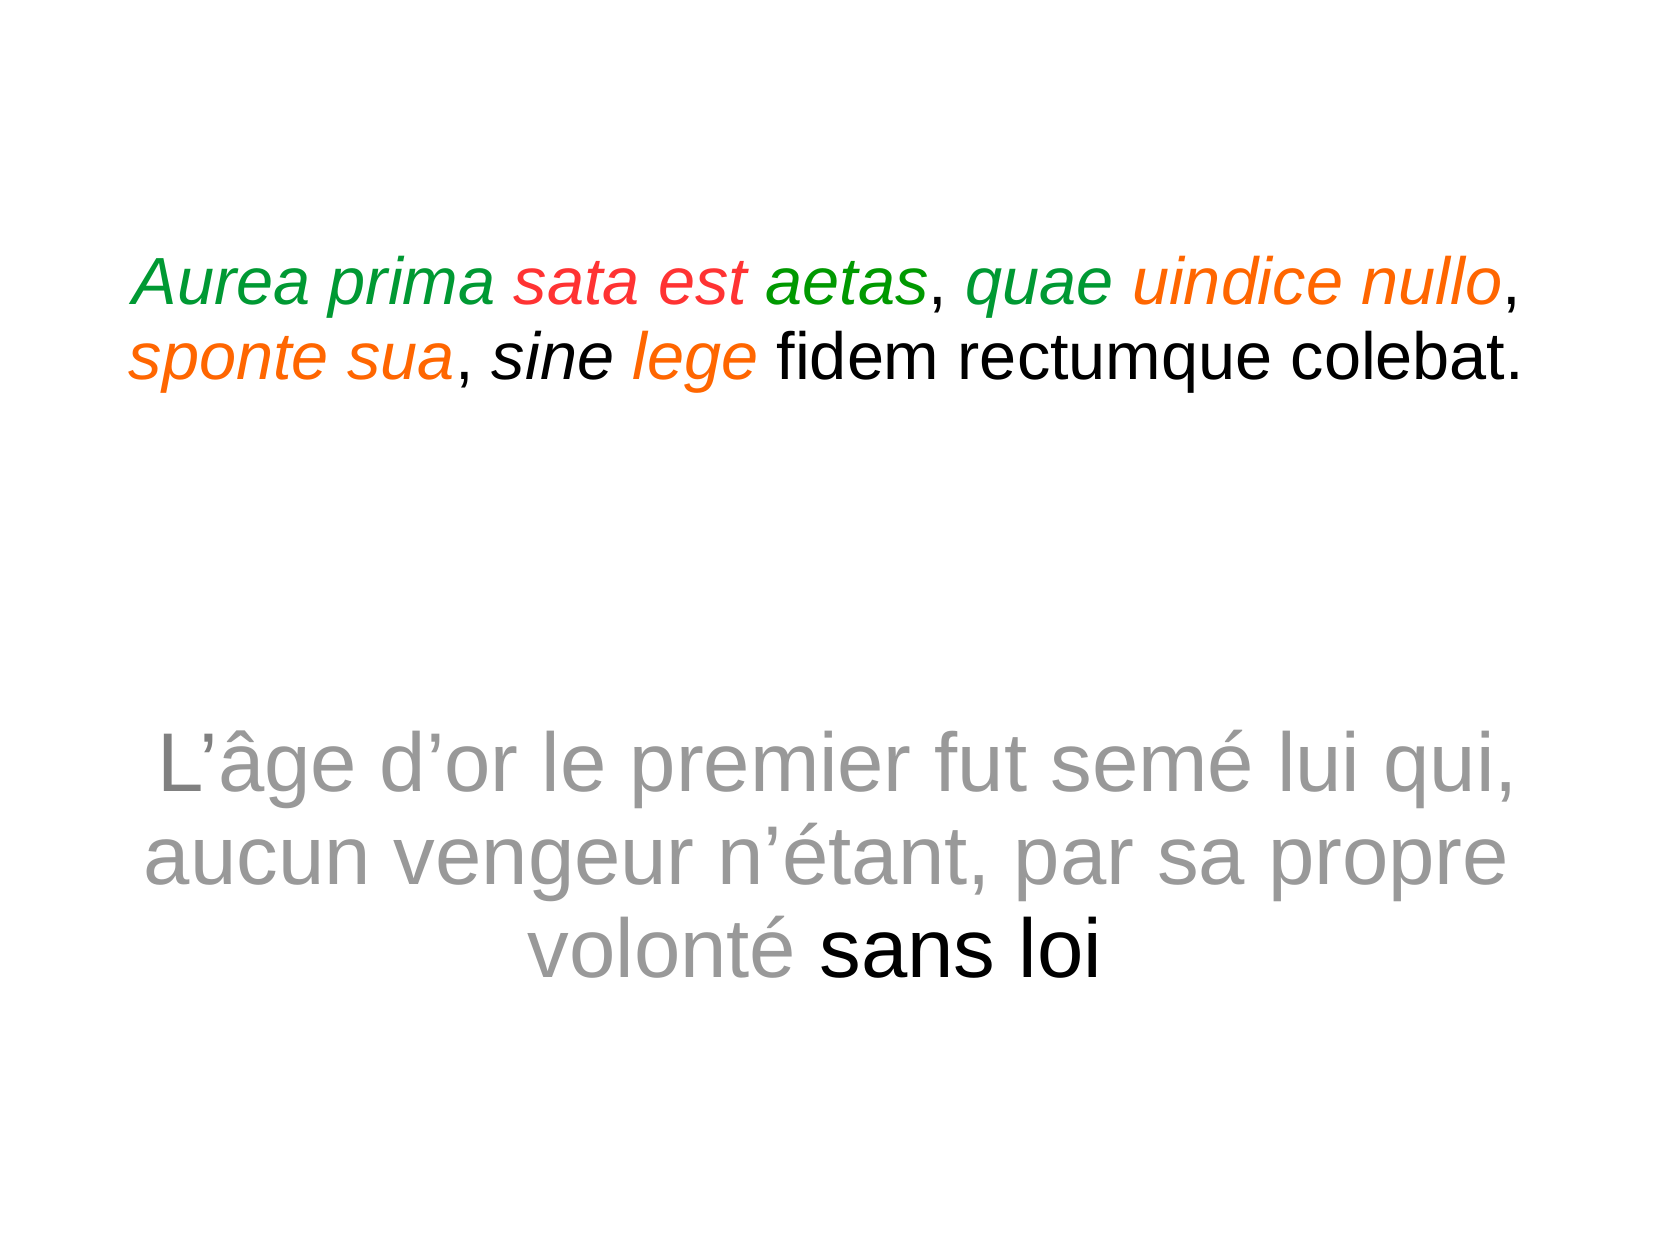

# Aurea prima sata est aetas, quae uindice nullo, sponte sua, sine lege fidem rectumque colebat.
 L’âge d’or le premier fut semé lui qui, aucun vengeur n’étant, par sa propre volonté sans loi